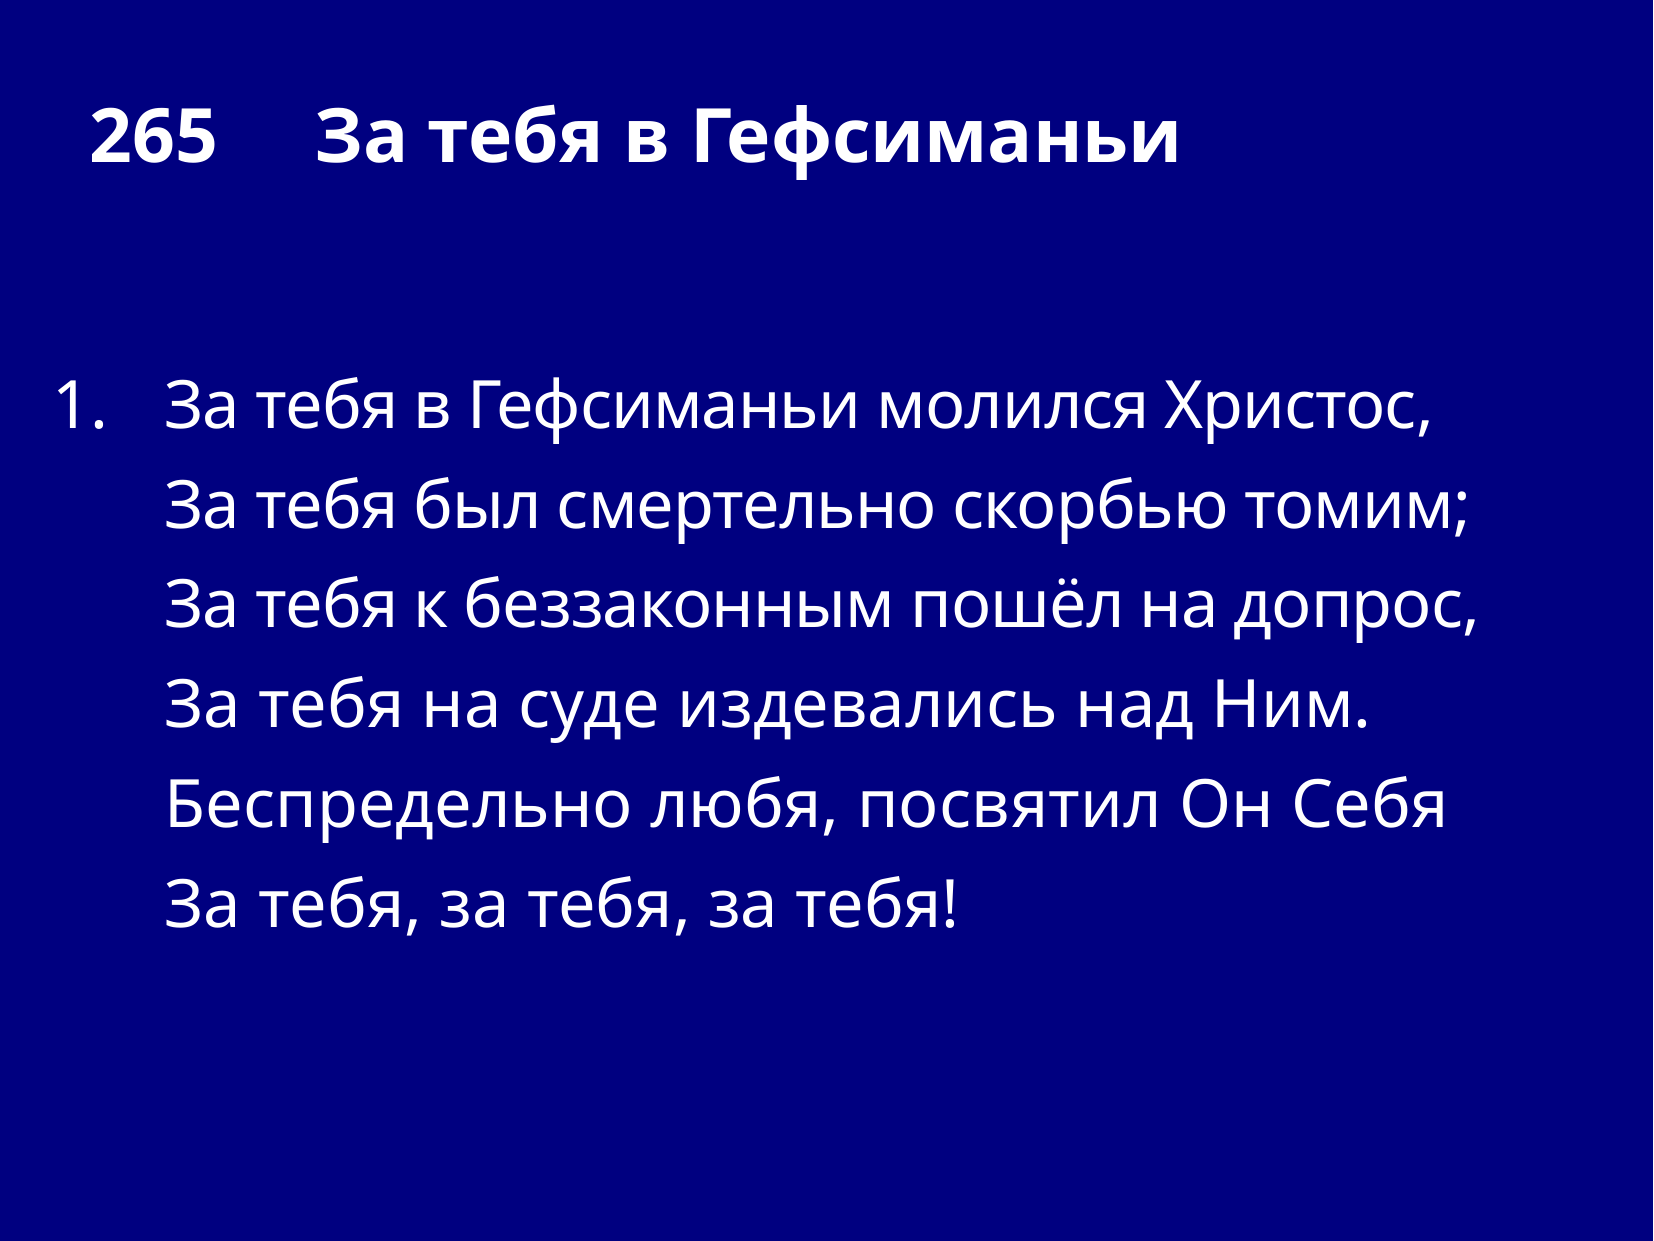

265	За тебя в Гефсиманьи
1.	За тебя в Гефсиманьи молился Христос,
	За тебя был смертельно скорбью томим;
	За тебя к беззаконным пошёл на допрос,
	За тебя на суде издевались над Ним.
	Беспредельно любя, посвятил Он Себя
	За тебя, за тебя, за тебя!